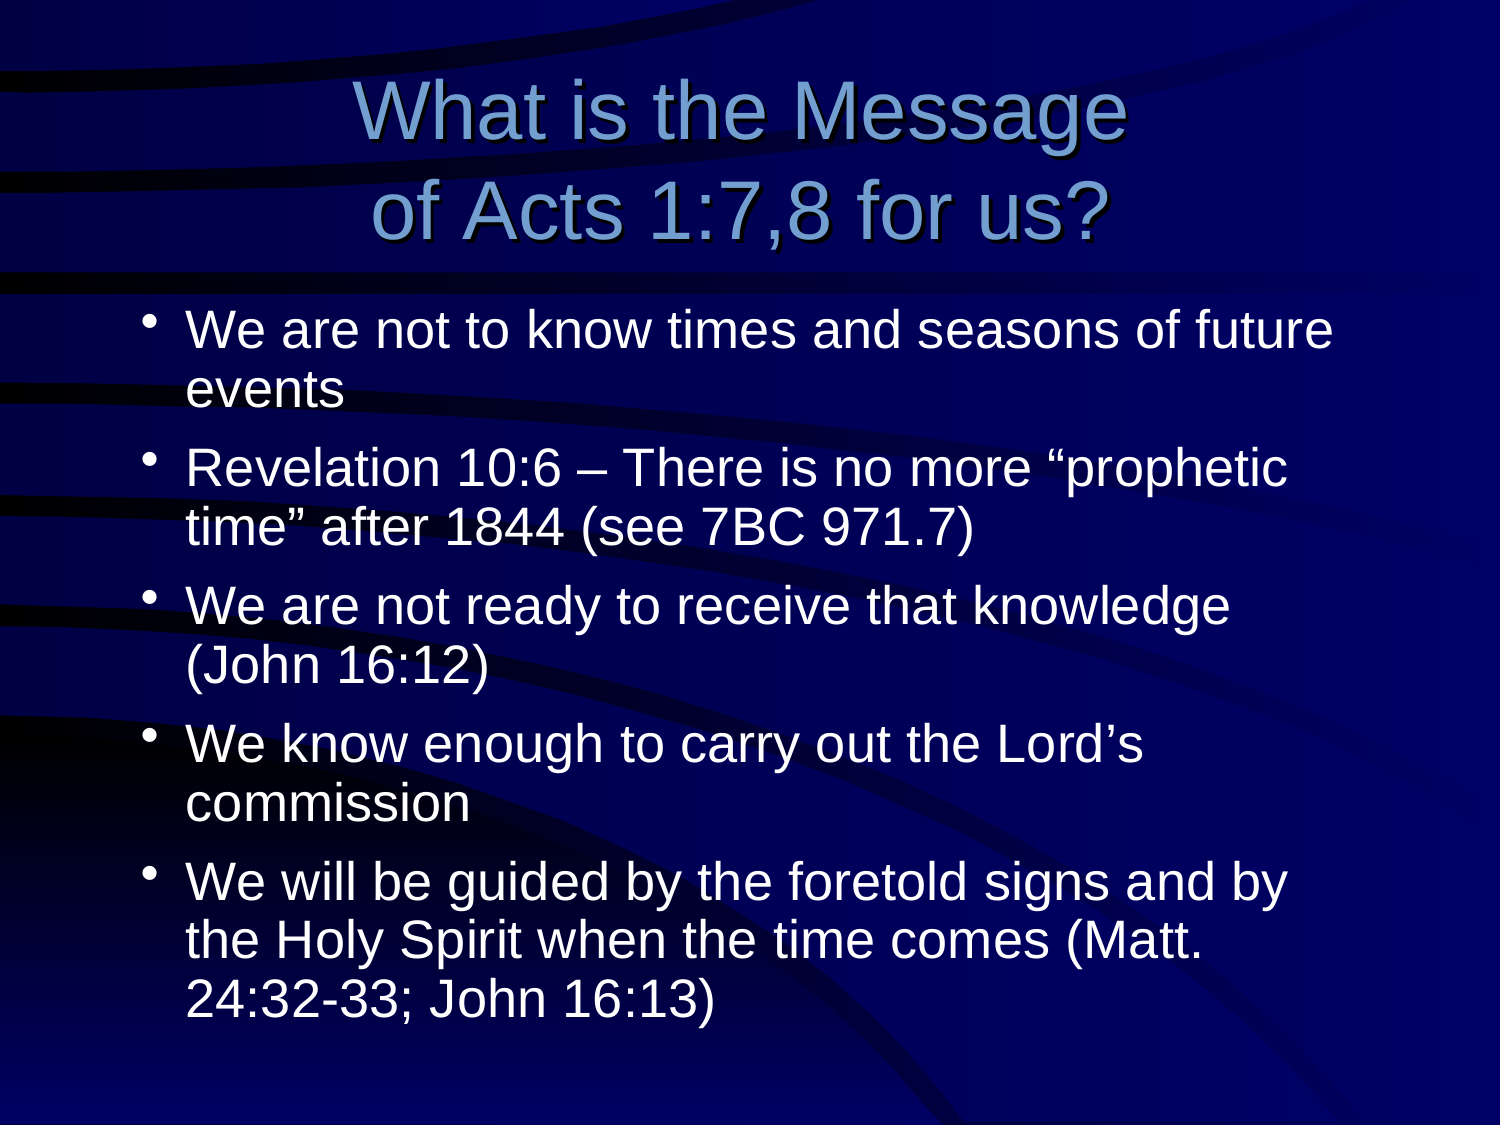

What is the Message
of Acts 1:7,8 for us?
We are not to know times and seasons of future events
Revelation 10:6 – There is no more “prophetic time” after 1844 (see 7BC 971.7)
We are not ready to receive that knowledge (John 16:12)
We know enough to carry out the Lord’s commission
We will be guided by the foretold signs and by the Holy Spirit when the time comes (Matt. 24:32-33; John 16:13)